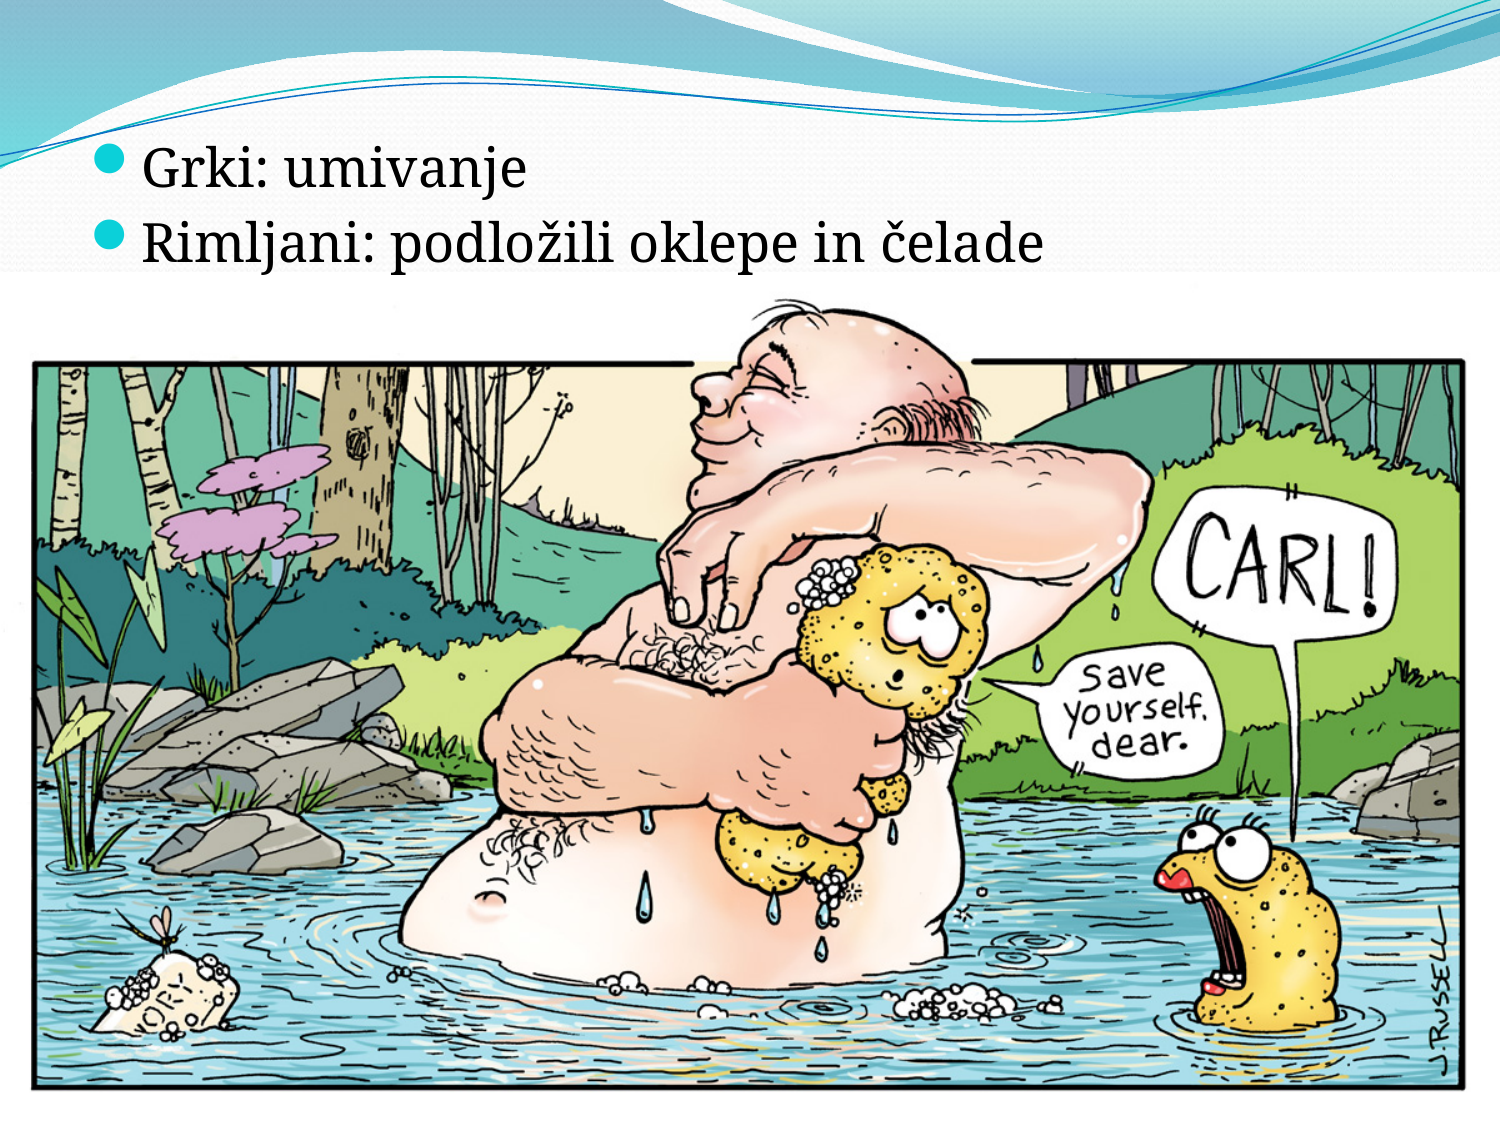

# Grki: umivanje
Rimljani: podložili oklepe in čelade